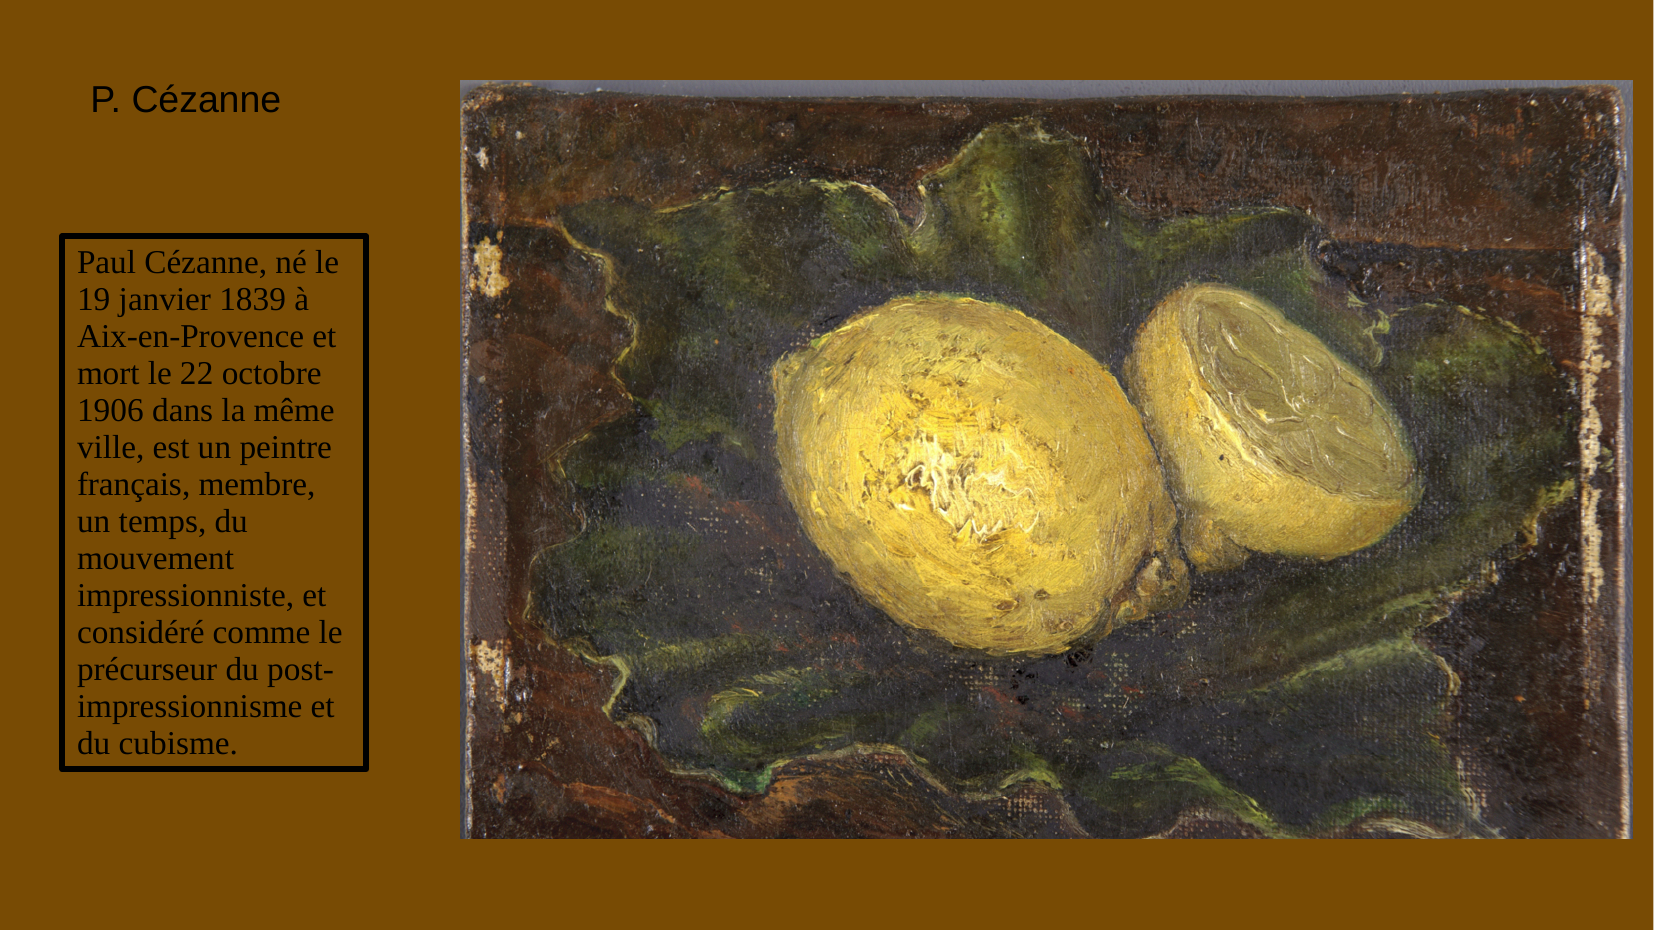

# P. Cézanne
Paul Cézanne, né le 19 janvier 1839 à Aix-en-Provence et mort le 22 octobre 1906 dans la même ville, est un peintre français, membre, un temps, du mouvement impressionniste, et considéré comme le précurseur du post-impressionnisme et du cubisme.